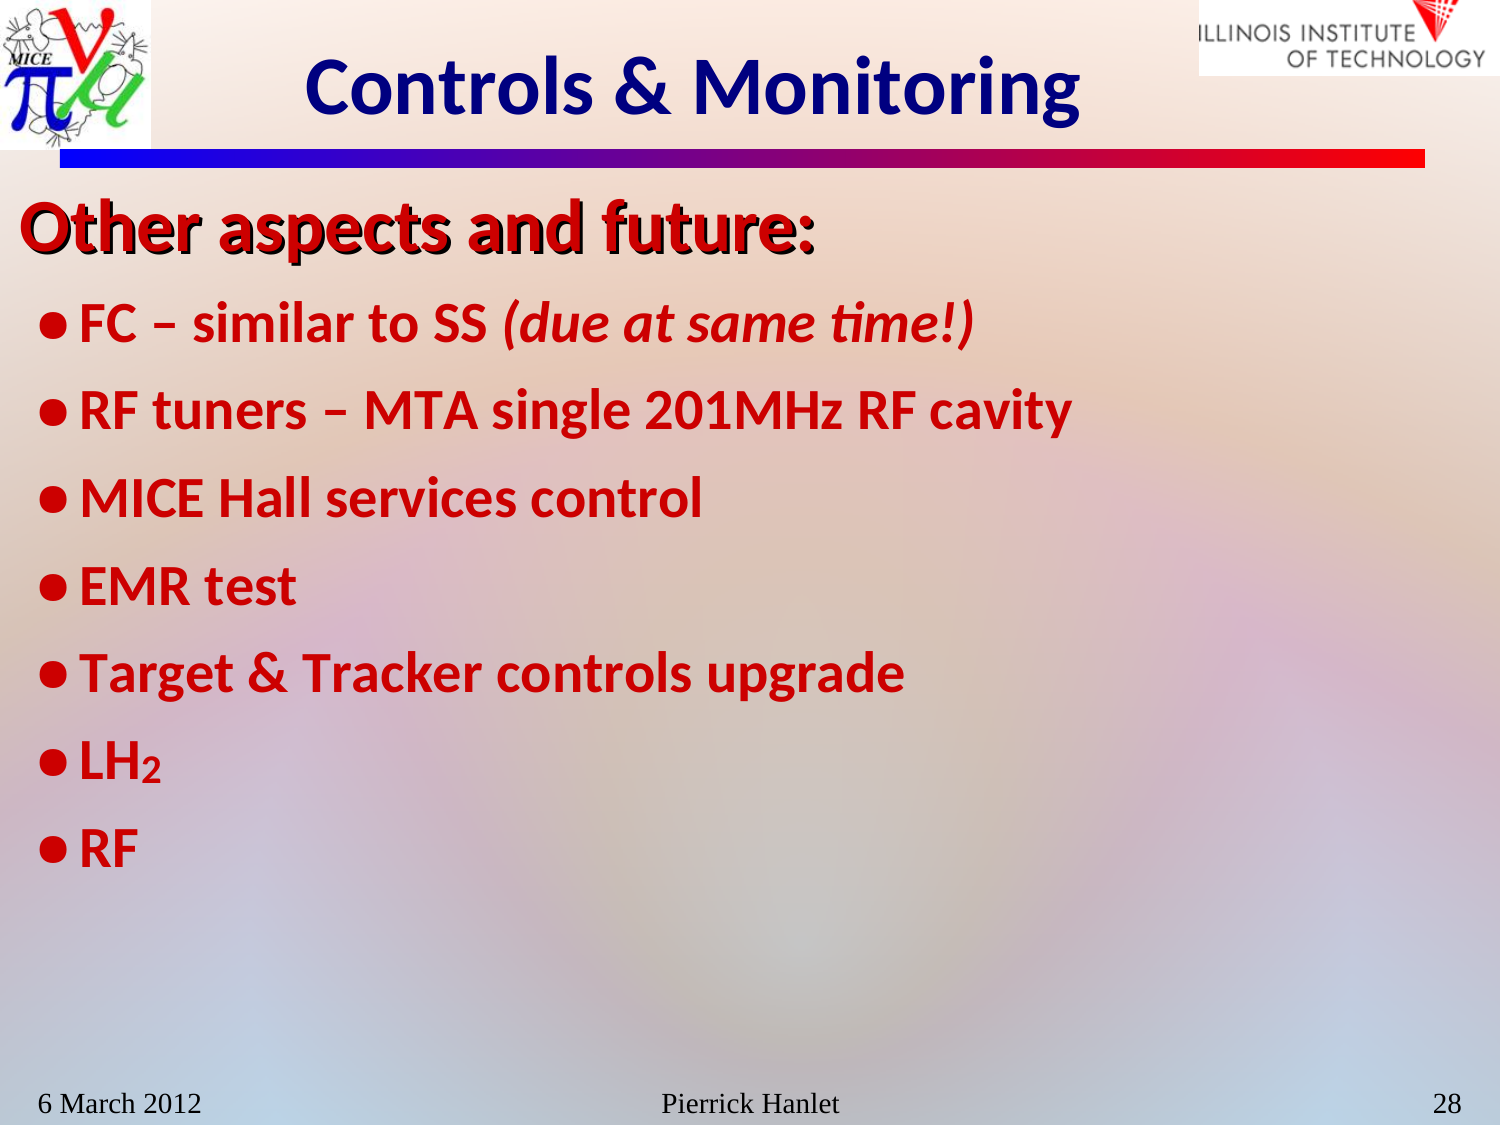

# Controls & Monitoring
Other aspects and future:
FC – similar to SS (due at same time!)
RF tuners – MTA single 201MHz RF cavity
MICE Hall services control
EMR test
Target & Tracker controls upgrade
LH2
RF
28